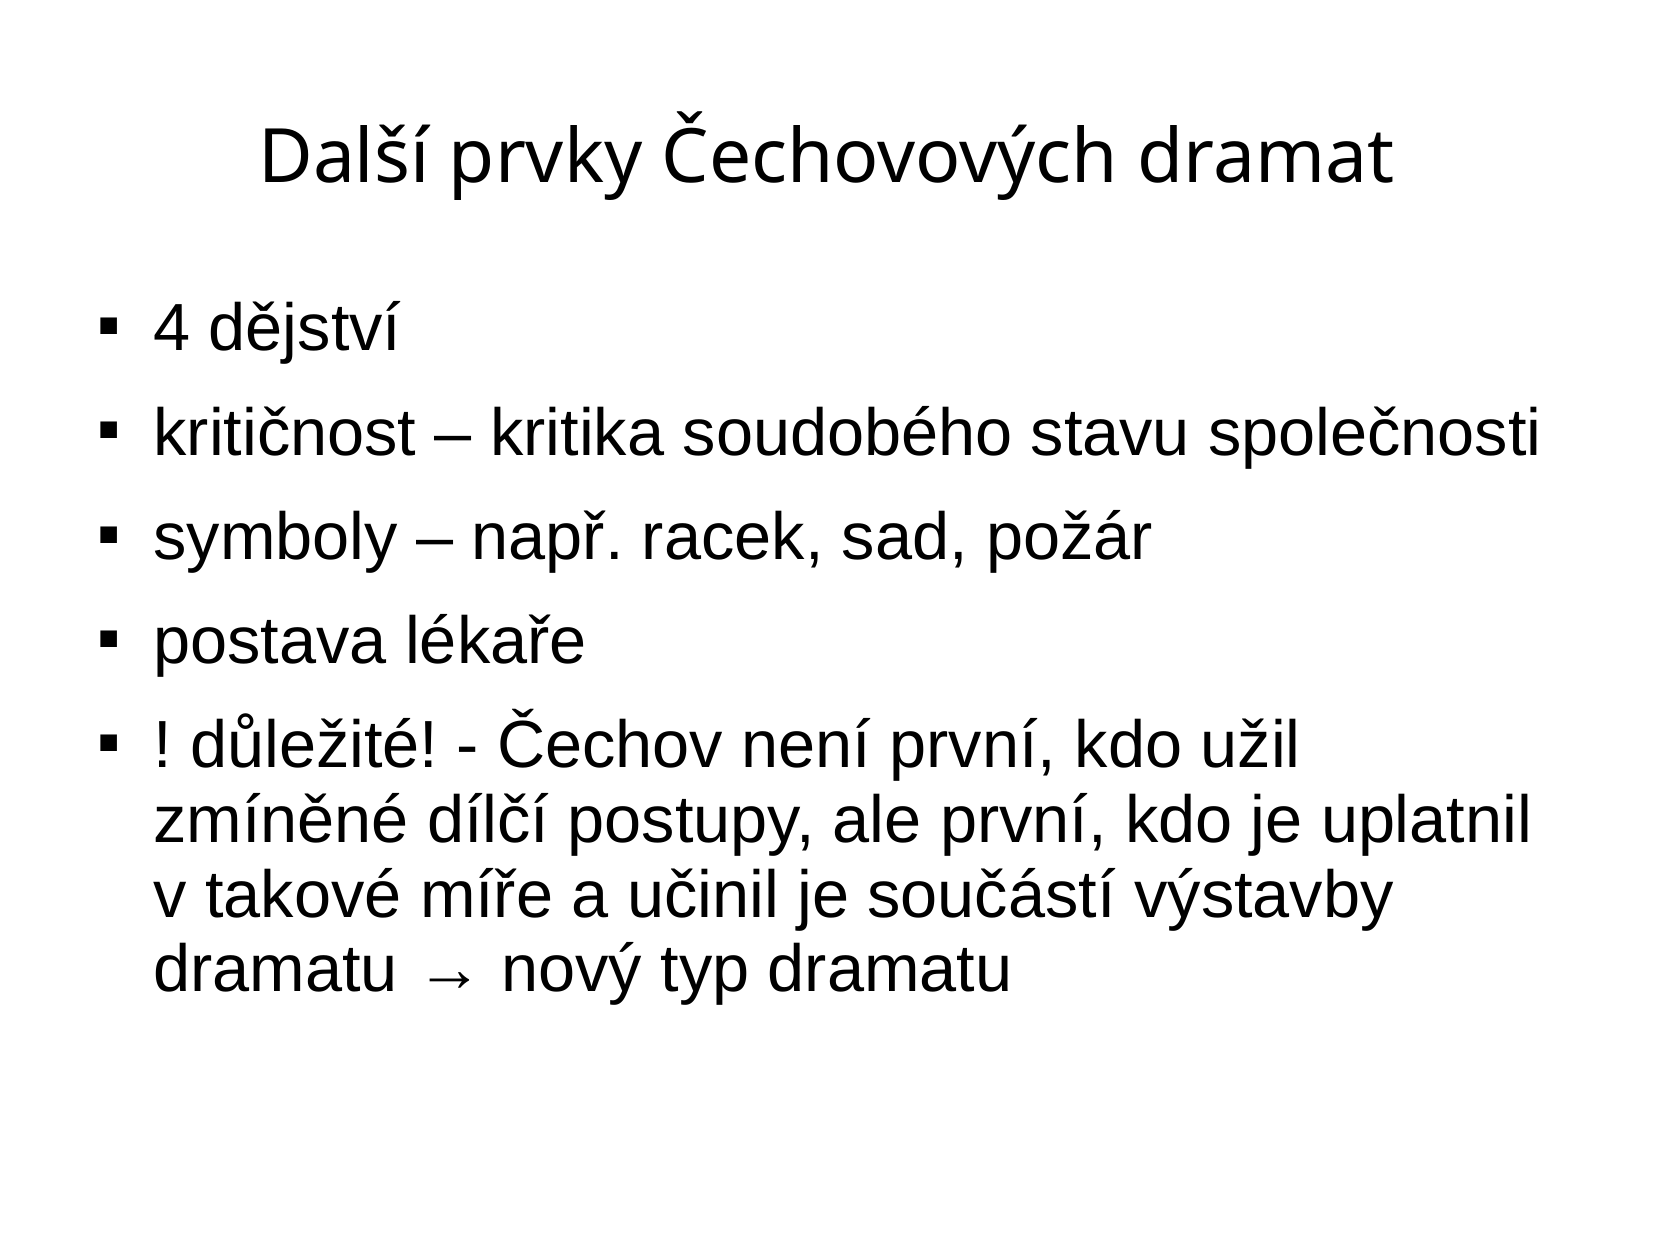

# Další prvky Čechovových dramat
4 dějství
kritičnost – kritika soudobého stavu společnosti
symboly – např. racek, sad, požár
postava lékaře
! důležité! - Čechov není první, kdo užil zmíněné dílčí postupy, ale první, kdo je uplatnil v takové míře a učinil je součástí výstavby dramatu → nový typ dramatu